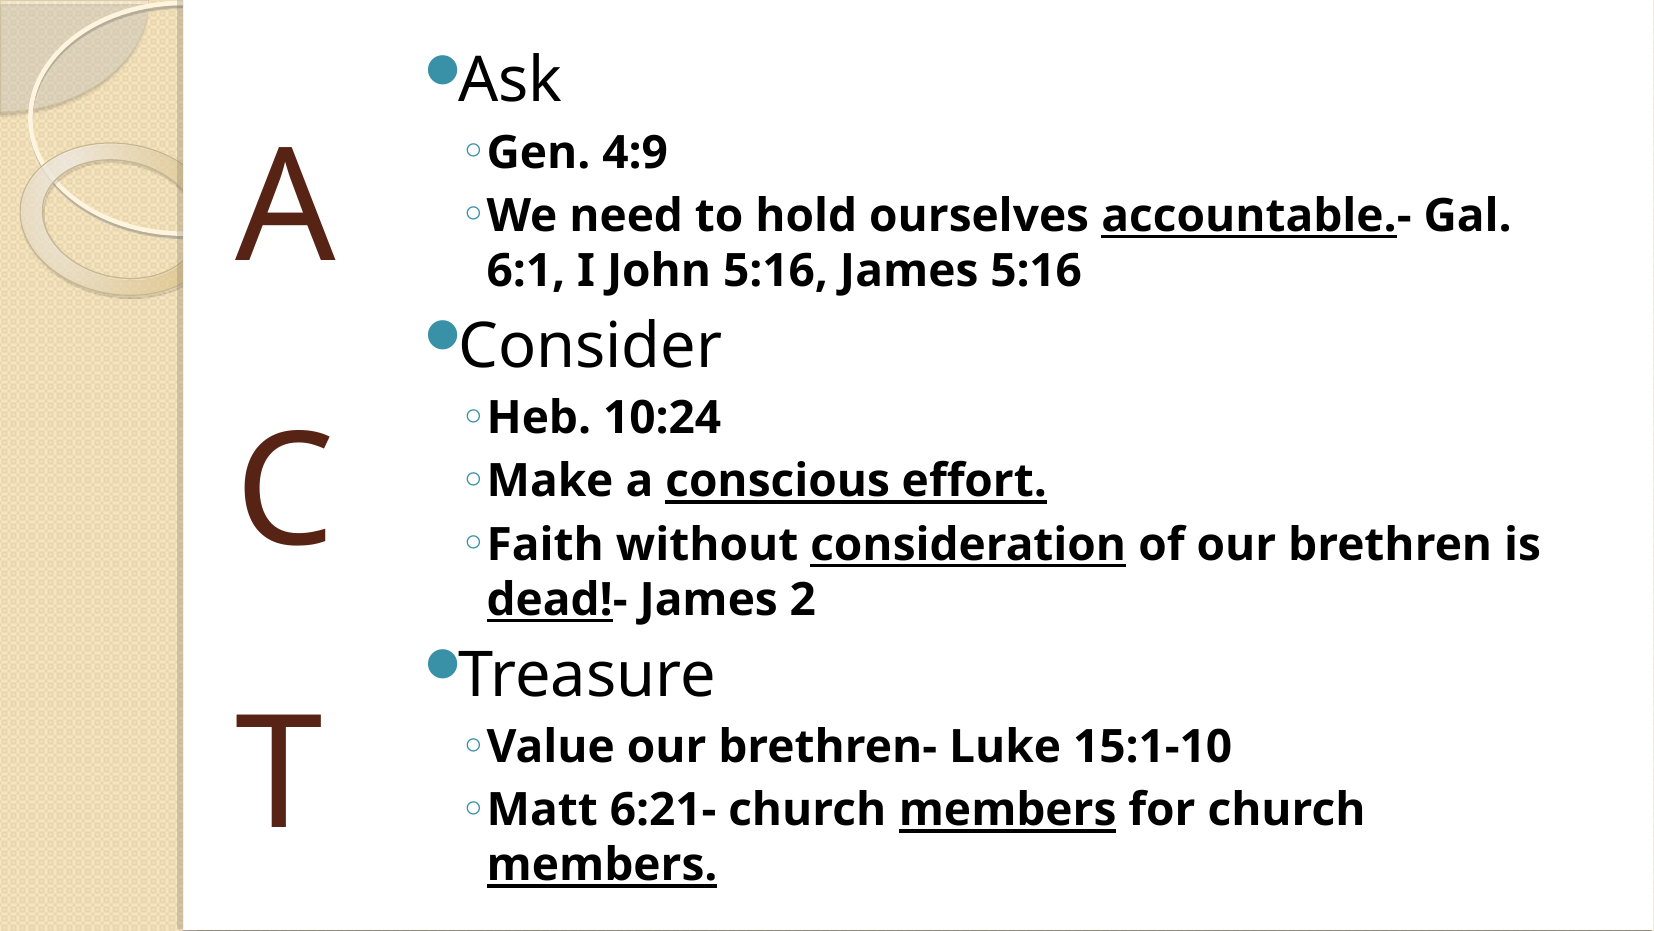

# A C T
Ask
Gen. 4:9
We need to hold ourselves accountable.- Gal. 6:1, I John 5:16, James 5:16
Consider
Heb. 10:24
Make a conscious effort.
Faith without consideration of our brethren is dead!- James 2
Treasure
Value our brethren- Luke 15:1-10
Matt 6:21- church members for church members.